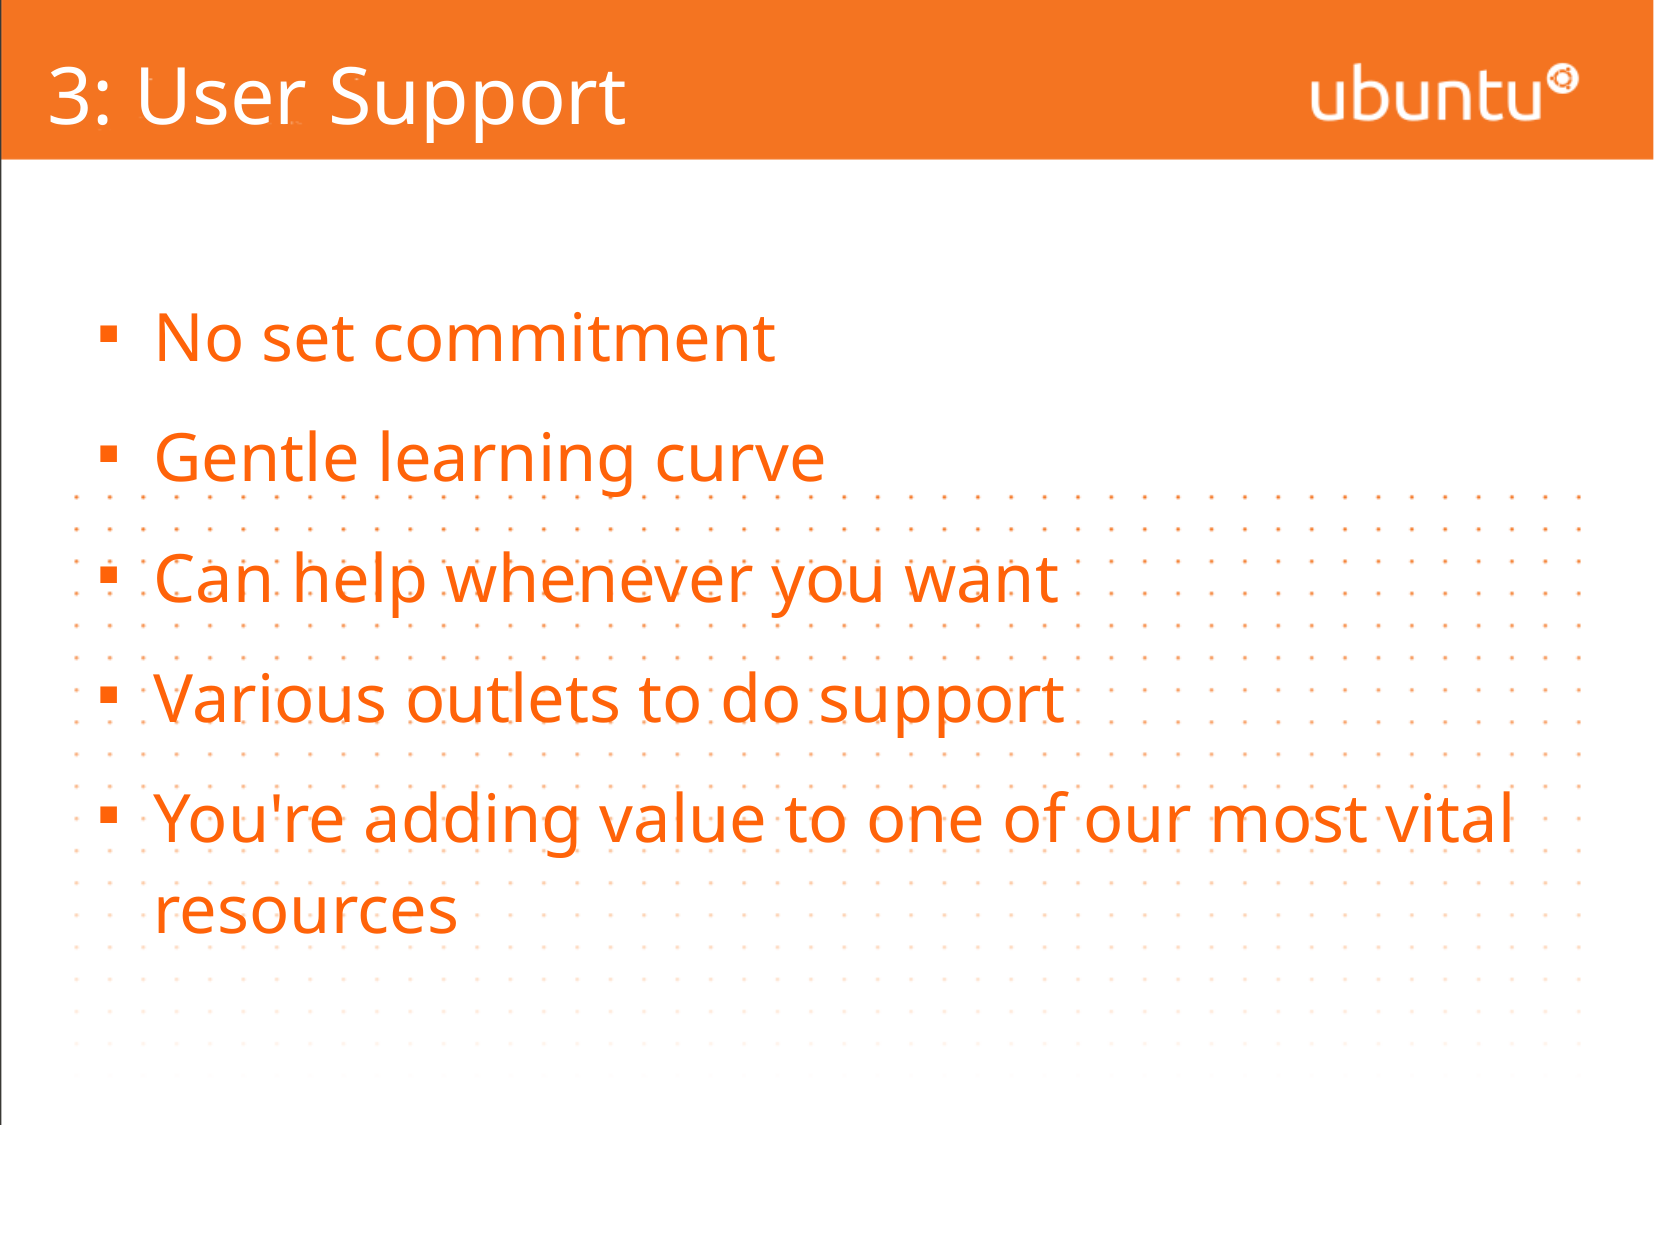

# 3: User Support
No set commitment
Gentle learning curve
Can help whenever you want
Various outlets to do support
You're adding value to one of our most vital resources